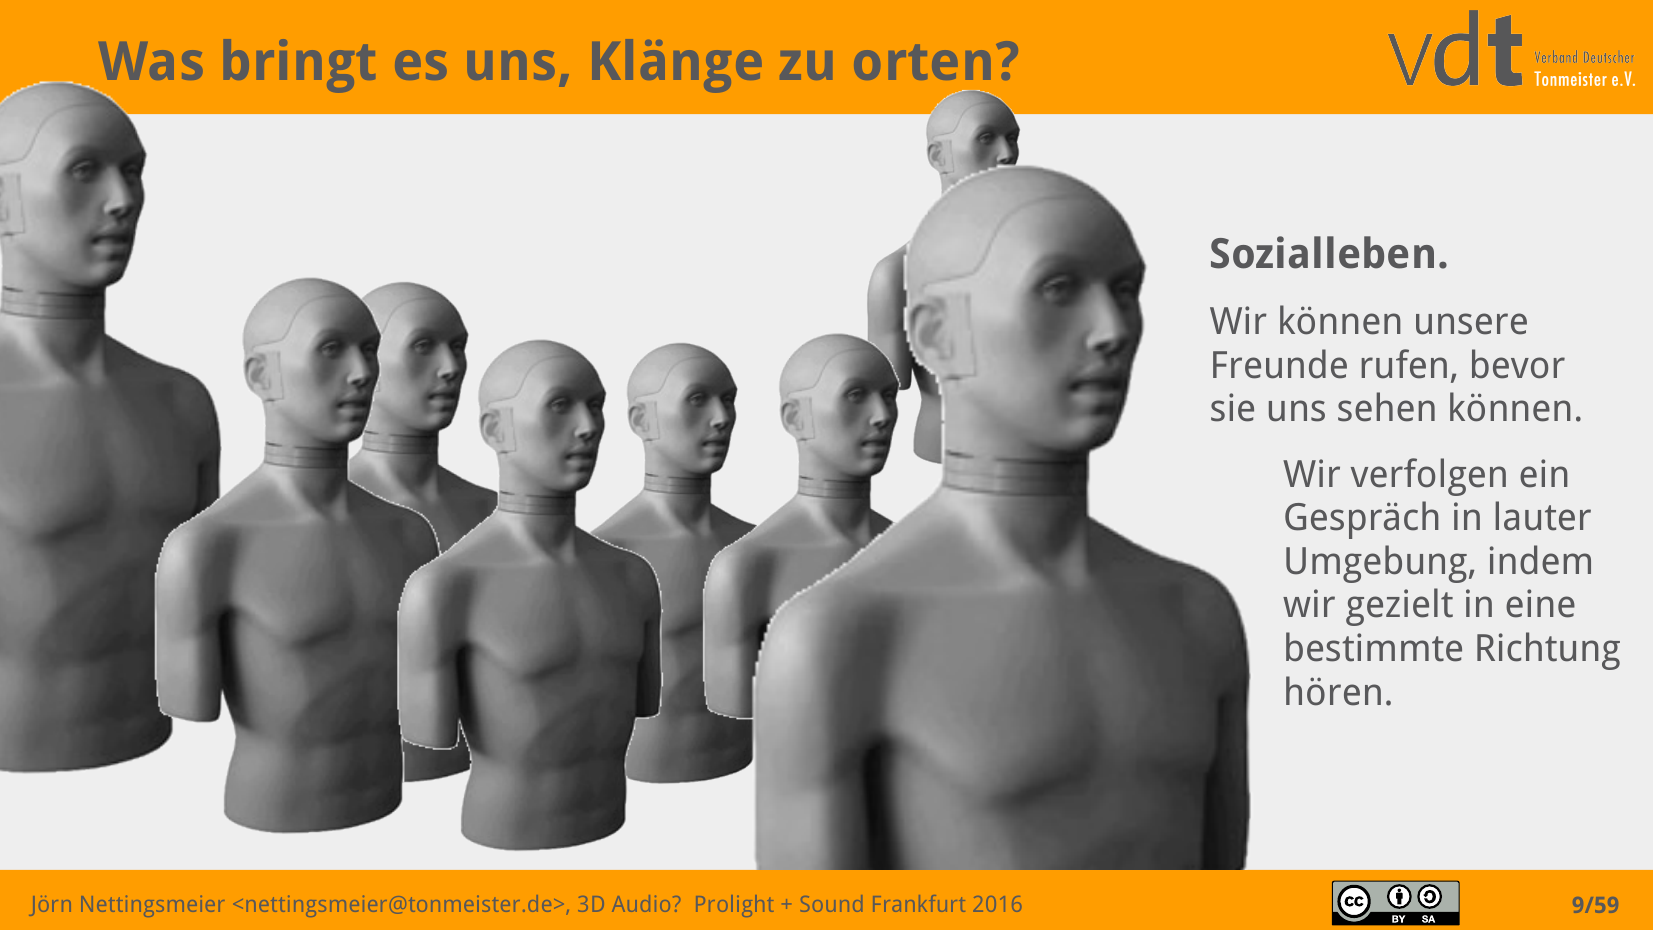

Was bringt es uns, Klänge zu orten?
# Sozialleben.
Wir können unsere
Freunde rufen, bevor
sie uns sehen können.
Wir verfolgen ein
Gespräch in lauter
Umgebung, indem
wir gezielt in eine bestimmte Richtung hören.